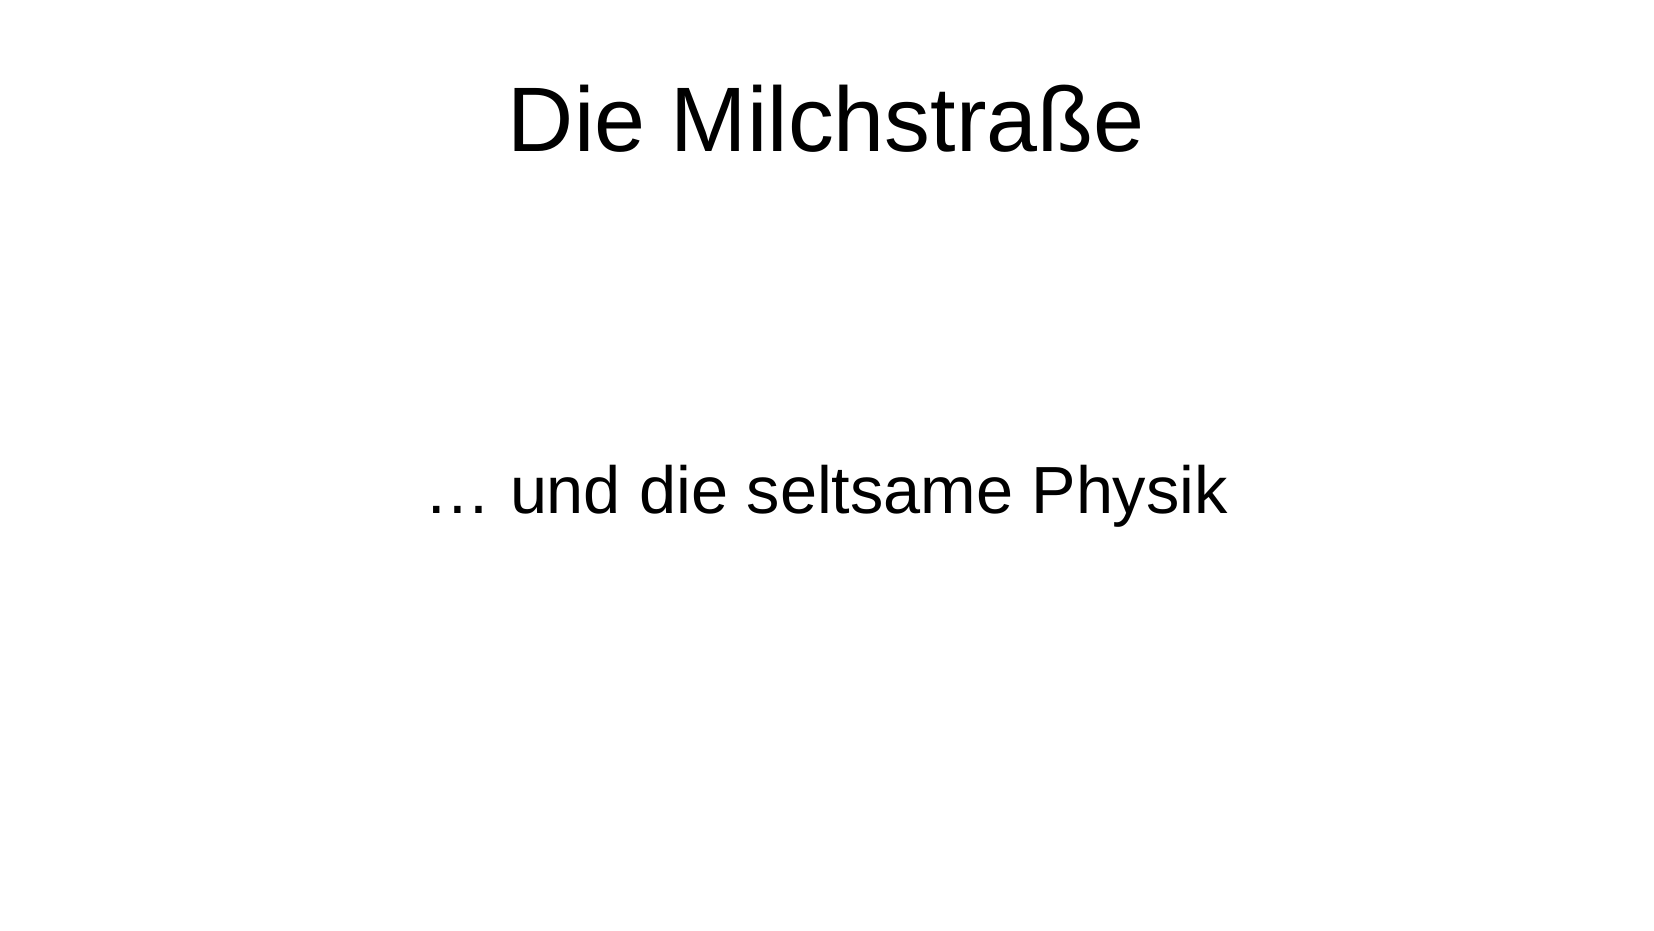

Die Milchstraße
… und die seltsame Physik